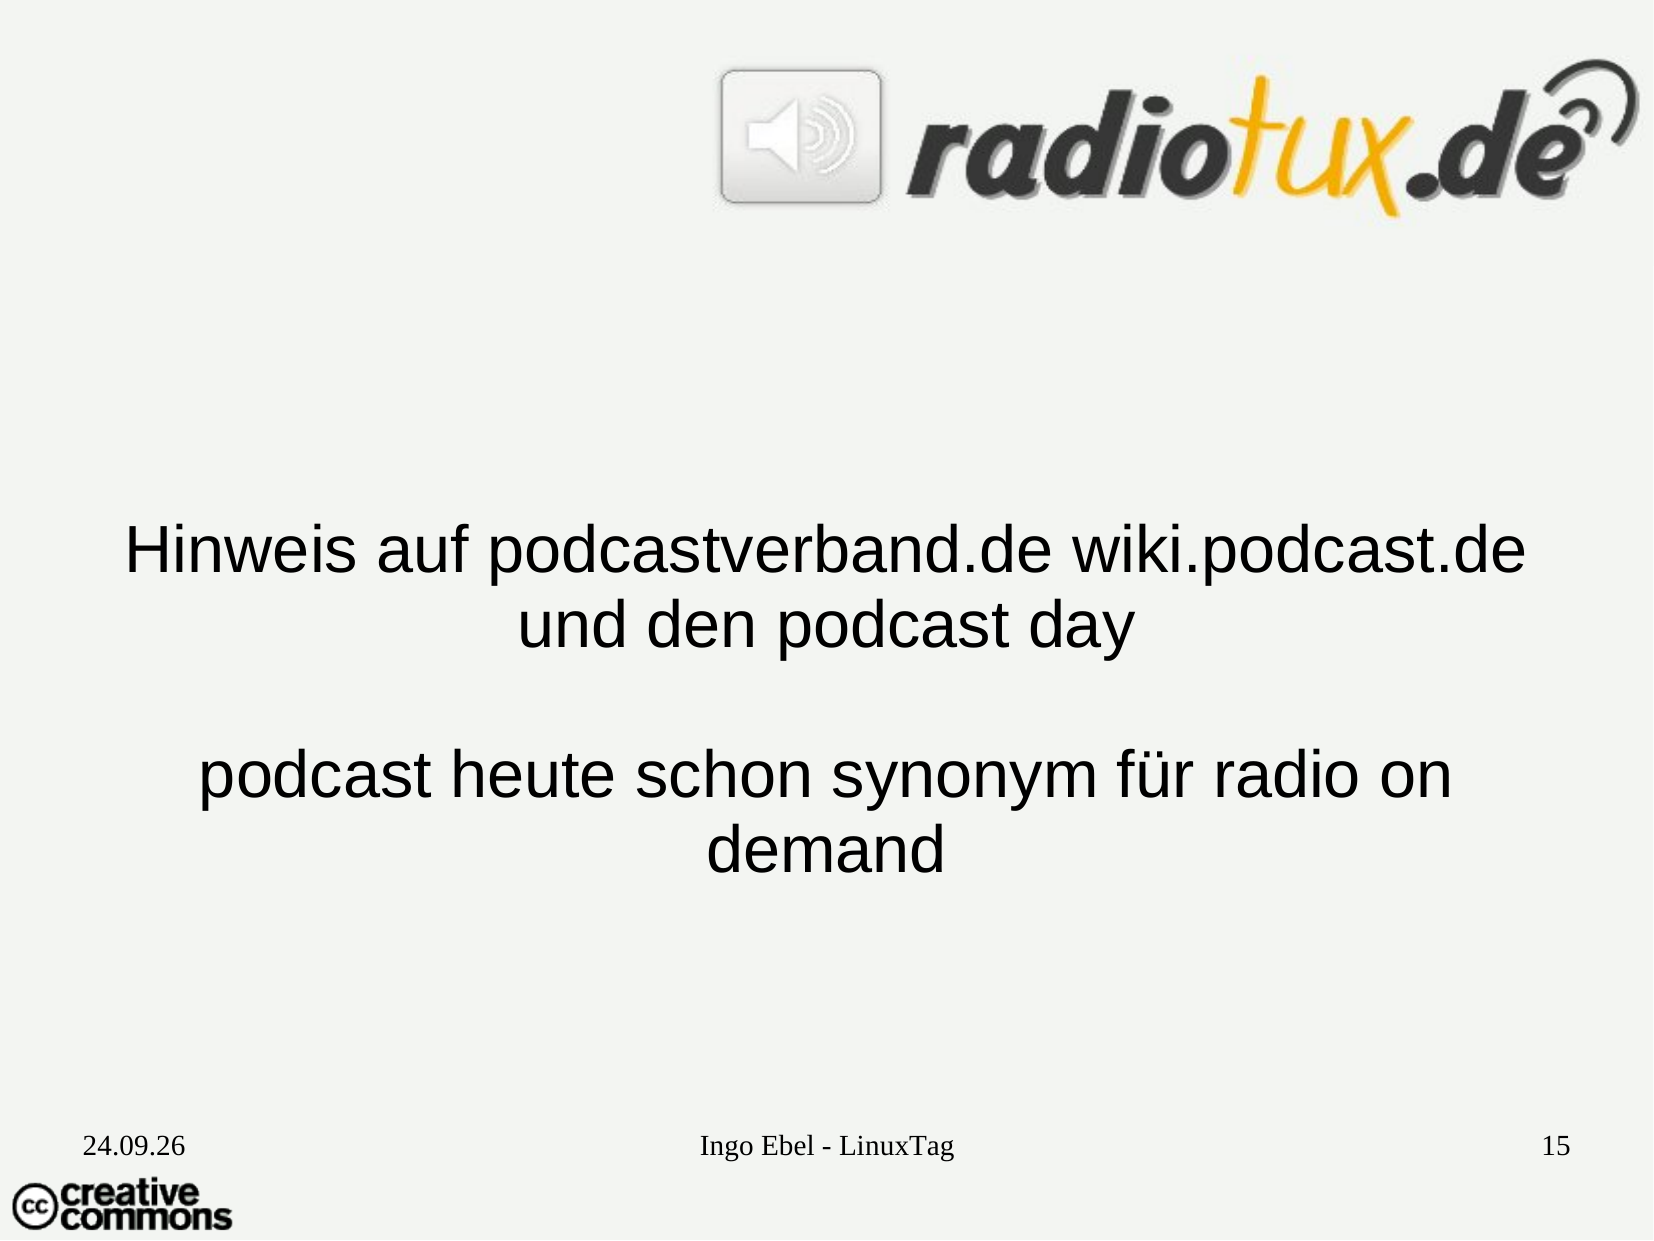

#
Hinweis auf podcastverband.de wiki.podcast.de und den podcast day
podcast heute schon synonym für radio on demand
Ingo Ebel - LinuxTag
15